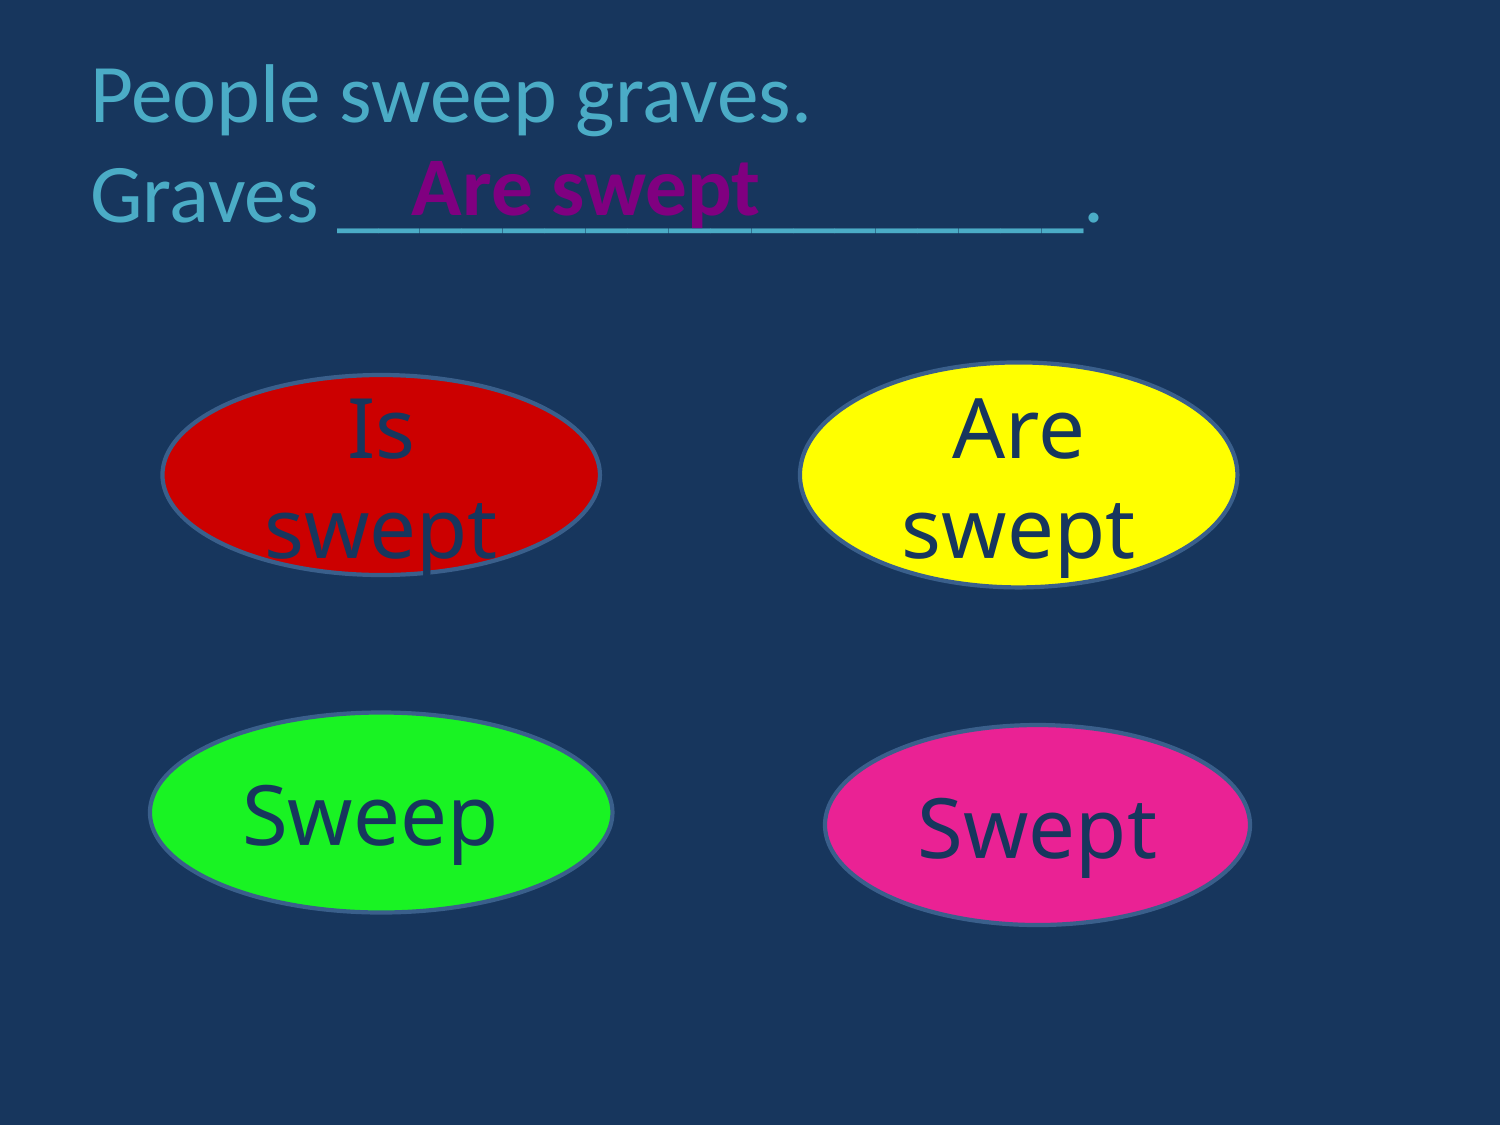

# People sweep graves. Graves __________________.
Are swept
Are swept
Is swept
Sweep
Swept